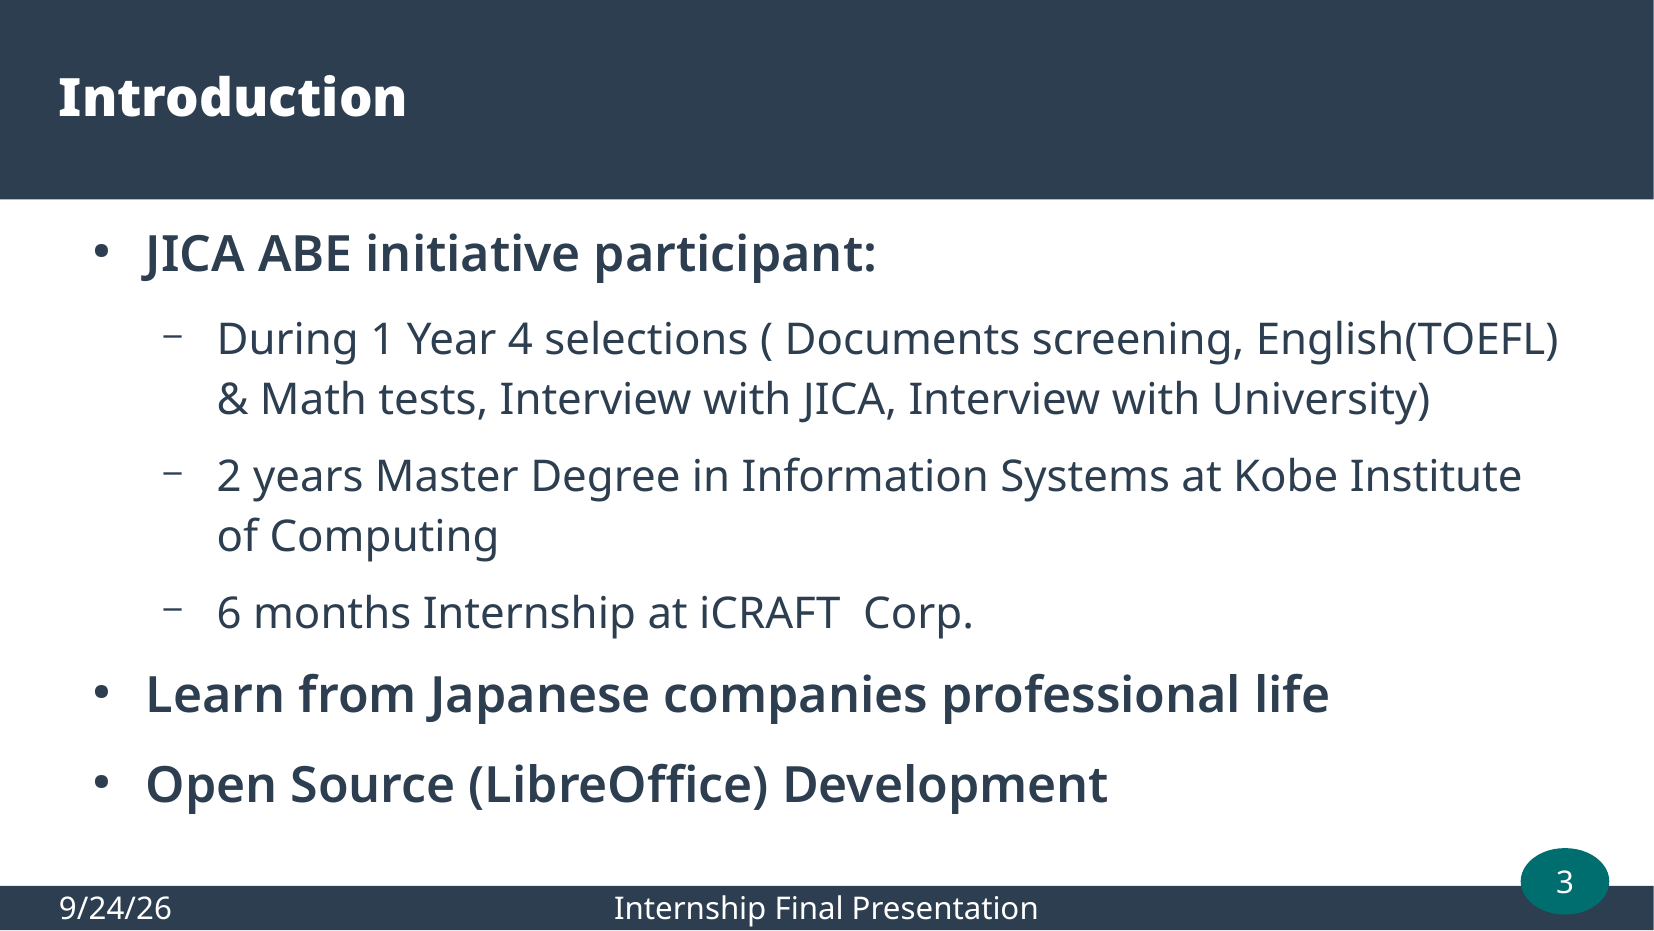

# Introduction
JICA ABE initiative participant:
During 1 Year 4 selections ( Documents screening, English(TOEFL) & Math tests, Interview with JICA, Interview with University)
2 years Master Degree in Information Systems at Kobe Institute of Computing
6 months Internship at iCRAFT Corp.
Learn from Japanese companies professional life
Open Source (LibreOffice) Development
3
Internship Final Presentation